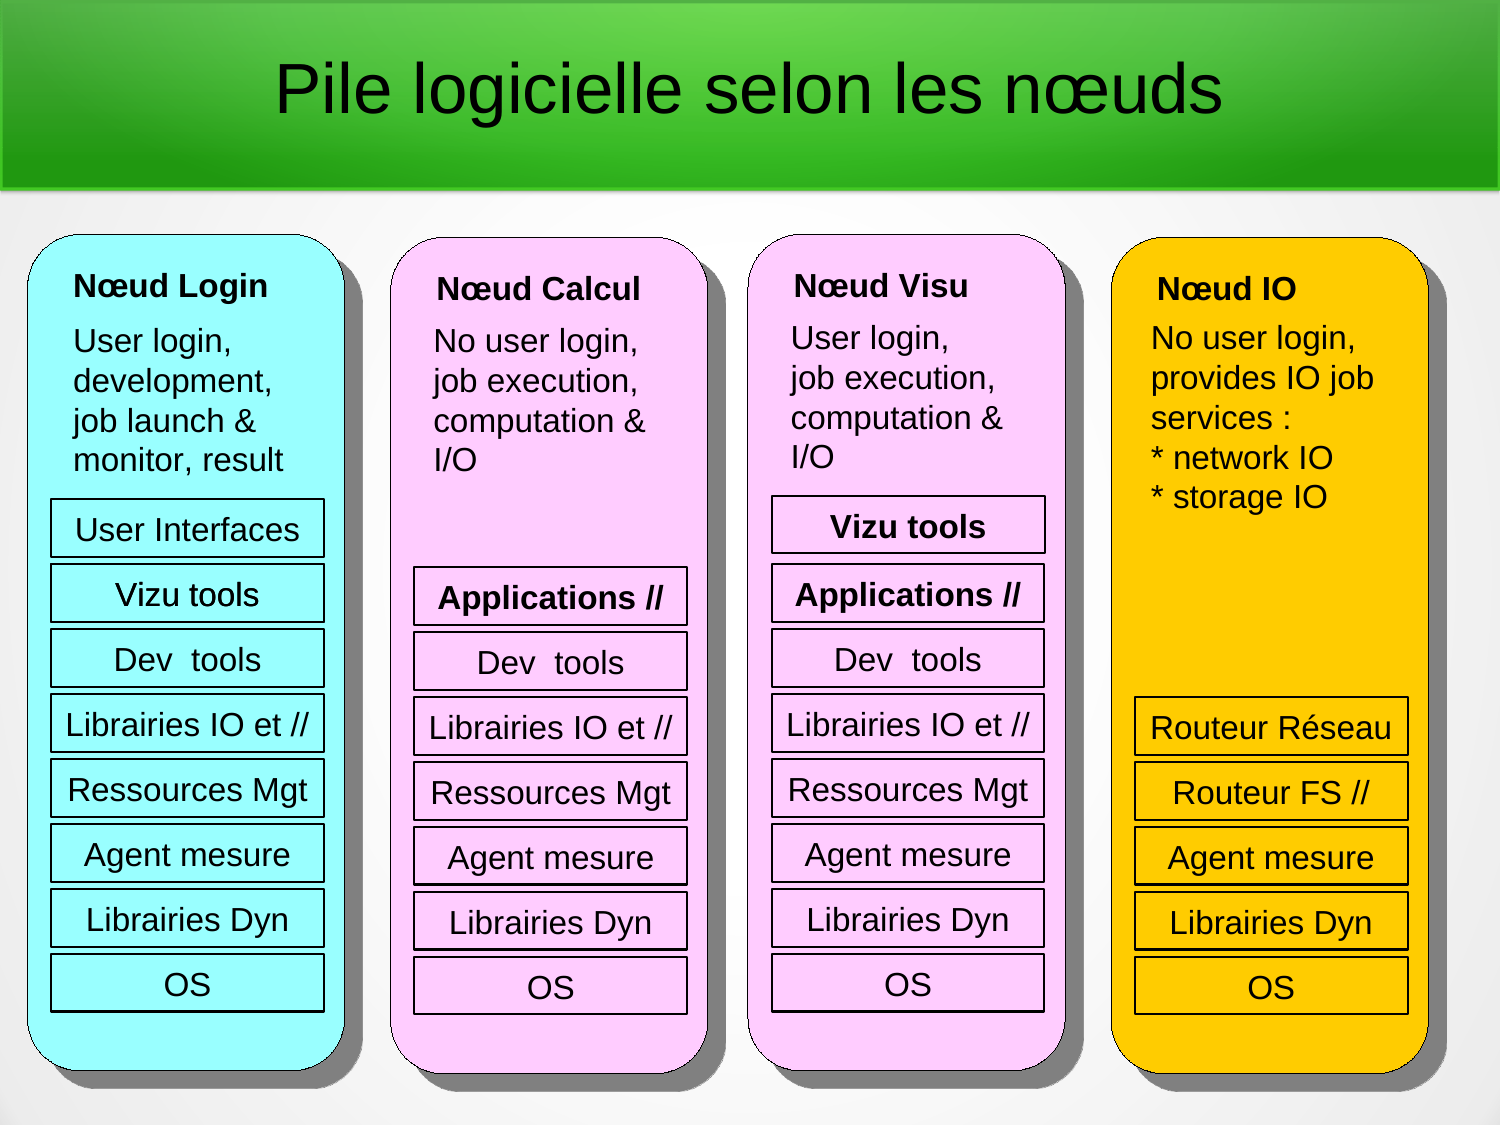

# Pile logicielle selon les nœuds
Nœud Visu
User login,
job execution, computation & I/O
Applications //
Dev tools
Librairies IO et //
Ressources Mgt
Agent mesure
Librairies Dyn
OS
Vizu tools
Nœud Calcul
No user login,
job execution, computation & I/O
Applications //
Dev tools
Librairies IO et //
Ressources Mgt
Agent mesure
Librairies Dyn
OS
Nœud IO
No user login, provides IO job services :
* network IO
* storage IO
Routeur Réseau
Routeur FS //
Agent mesure
Librairies Dyn
OS
Nœud Login
User login, development, job launch & monitor, result
User Interfaces
Vizu tools
Vizu tools
Dev tools
Librairies IO et //
Ressources Mgt
Agent mesure
Librairies Dyn
OS